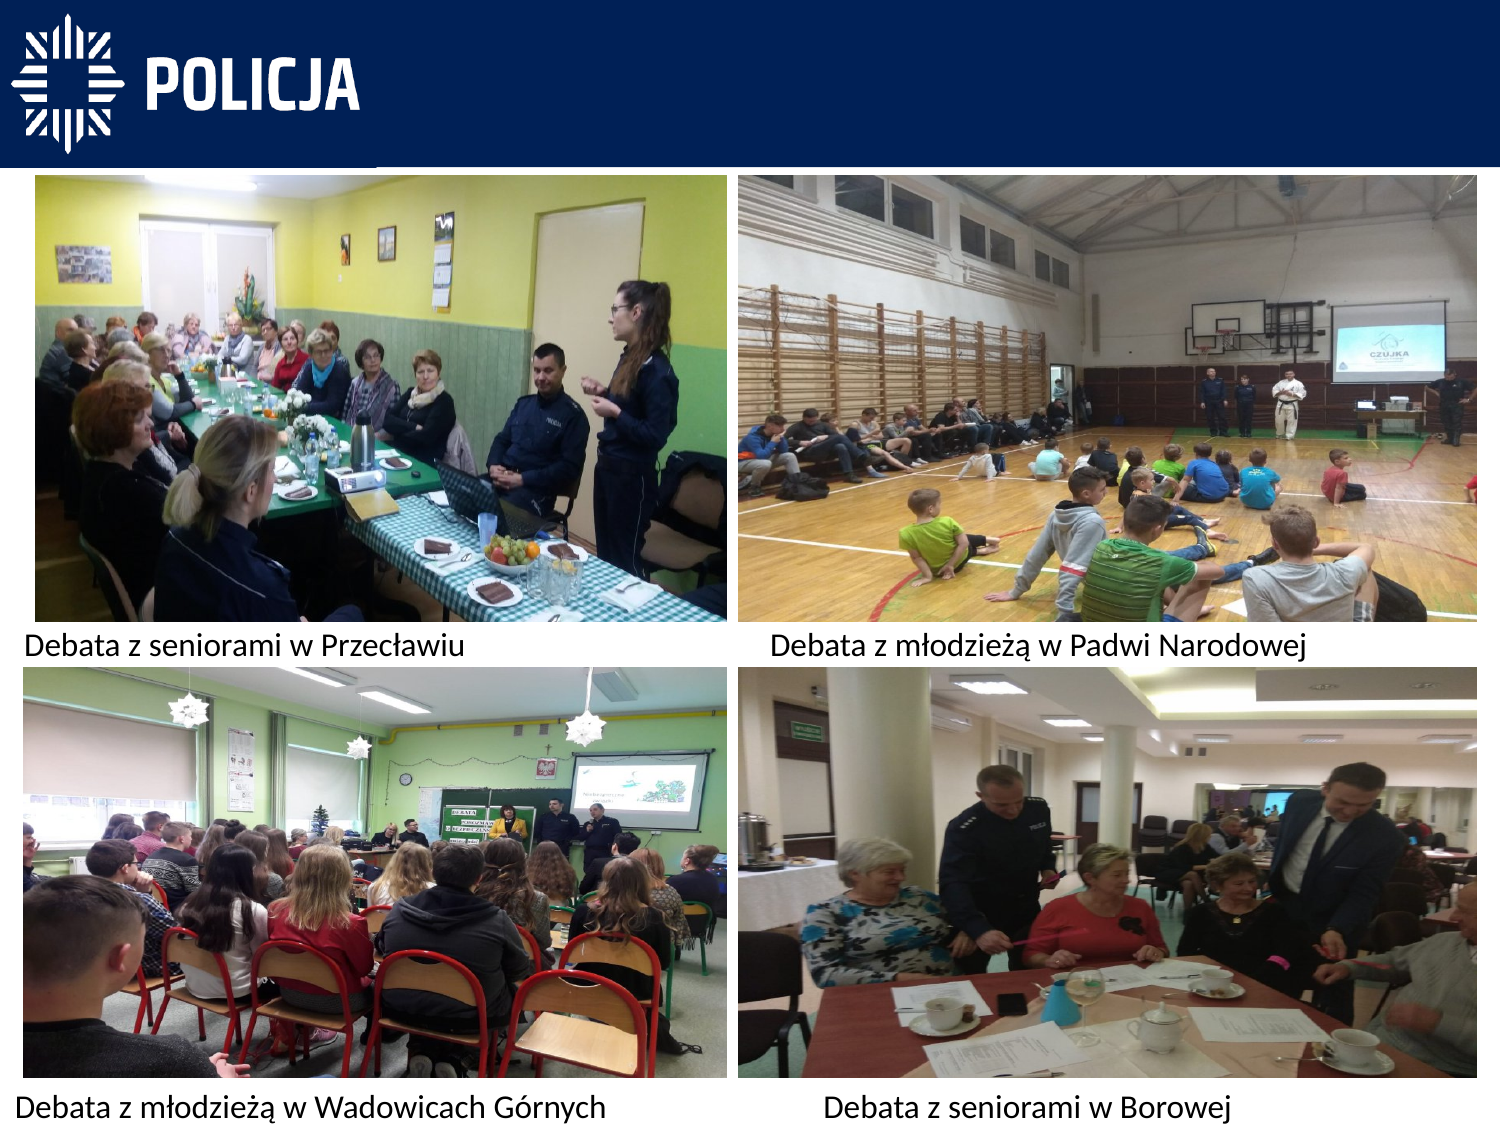

Debata z seniorami w Przecławiu
Debata z młodzieżą w Padwi Narodowej
Debata z młodzieżą w Wadowicach Górnych
Debata z seniorami w Borowej